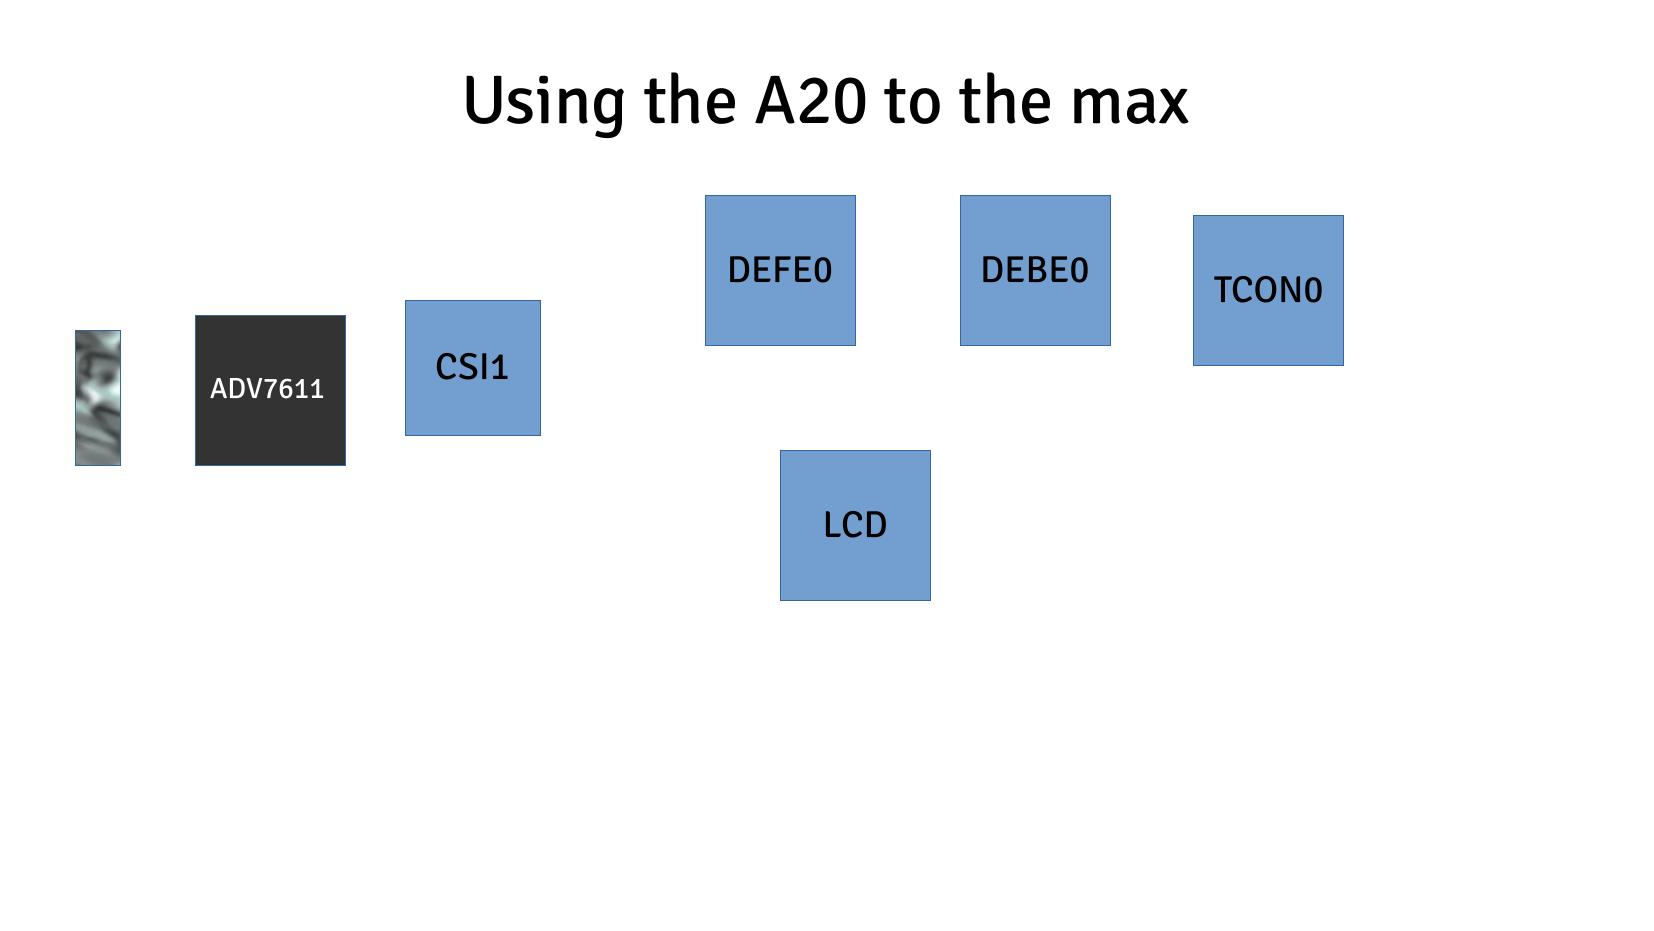

# Using the A20 to the max
DEFE0
DEBE0
TCON0
CSI1
ADV7611
LCD